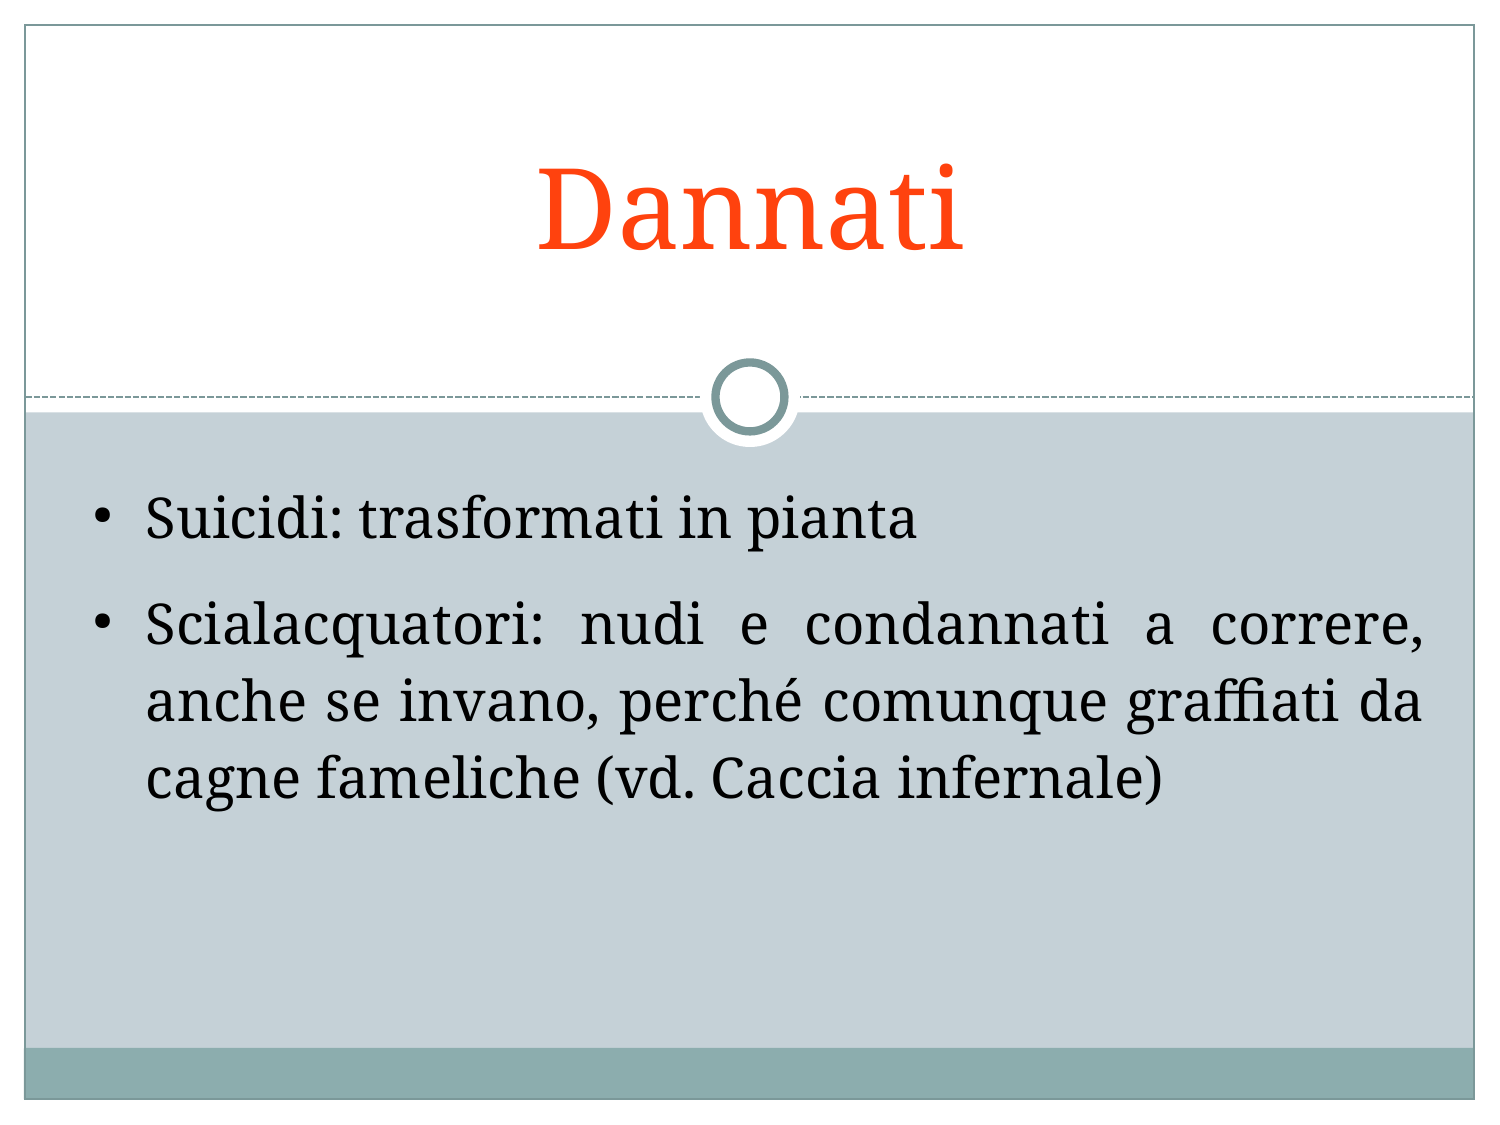

# Dannati
Suicidi: trasformati in pianta
Scialacquatori: nudi e condannati a correre, anche se invano, perché comunque graffiati da cagne fameliche (vd. Caccia infernale)